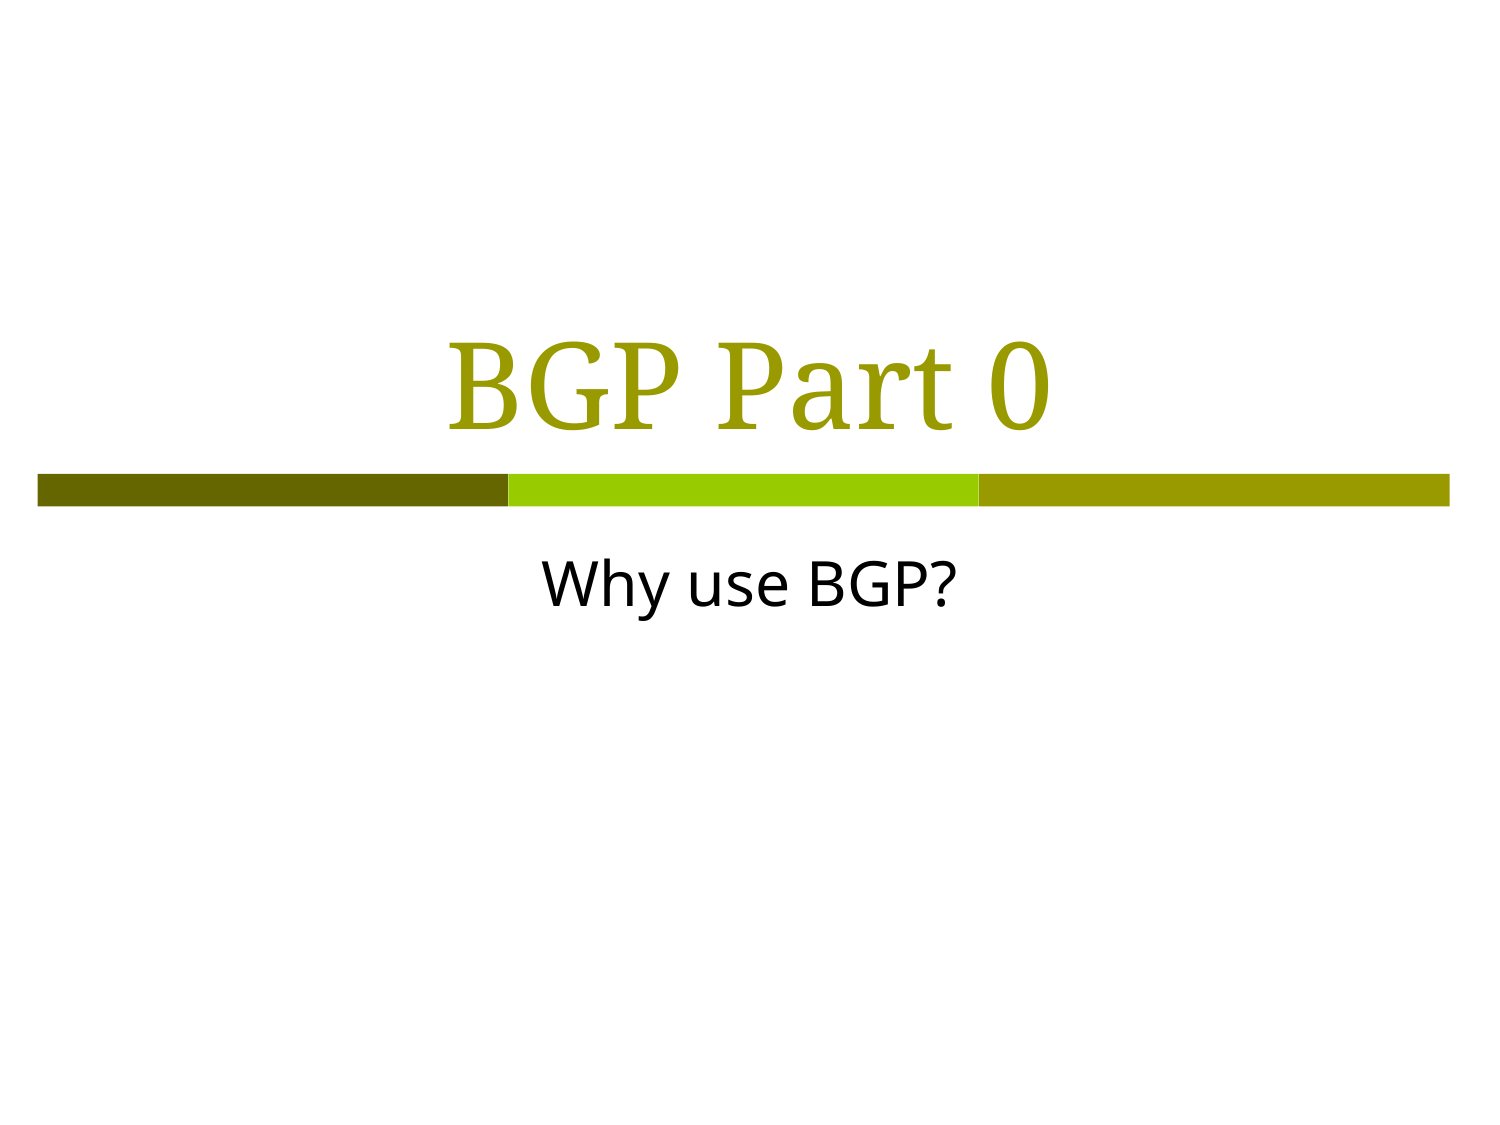

# BGP Part 0
Why use BGP?